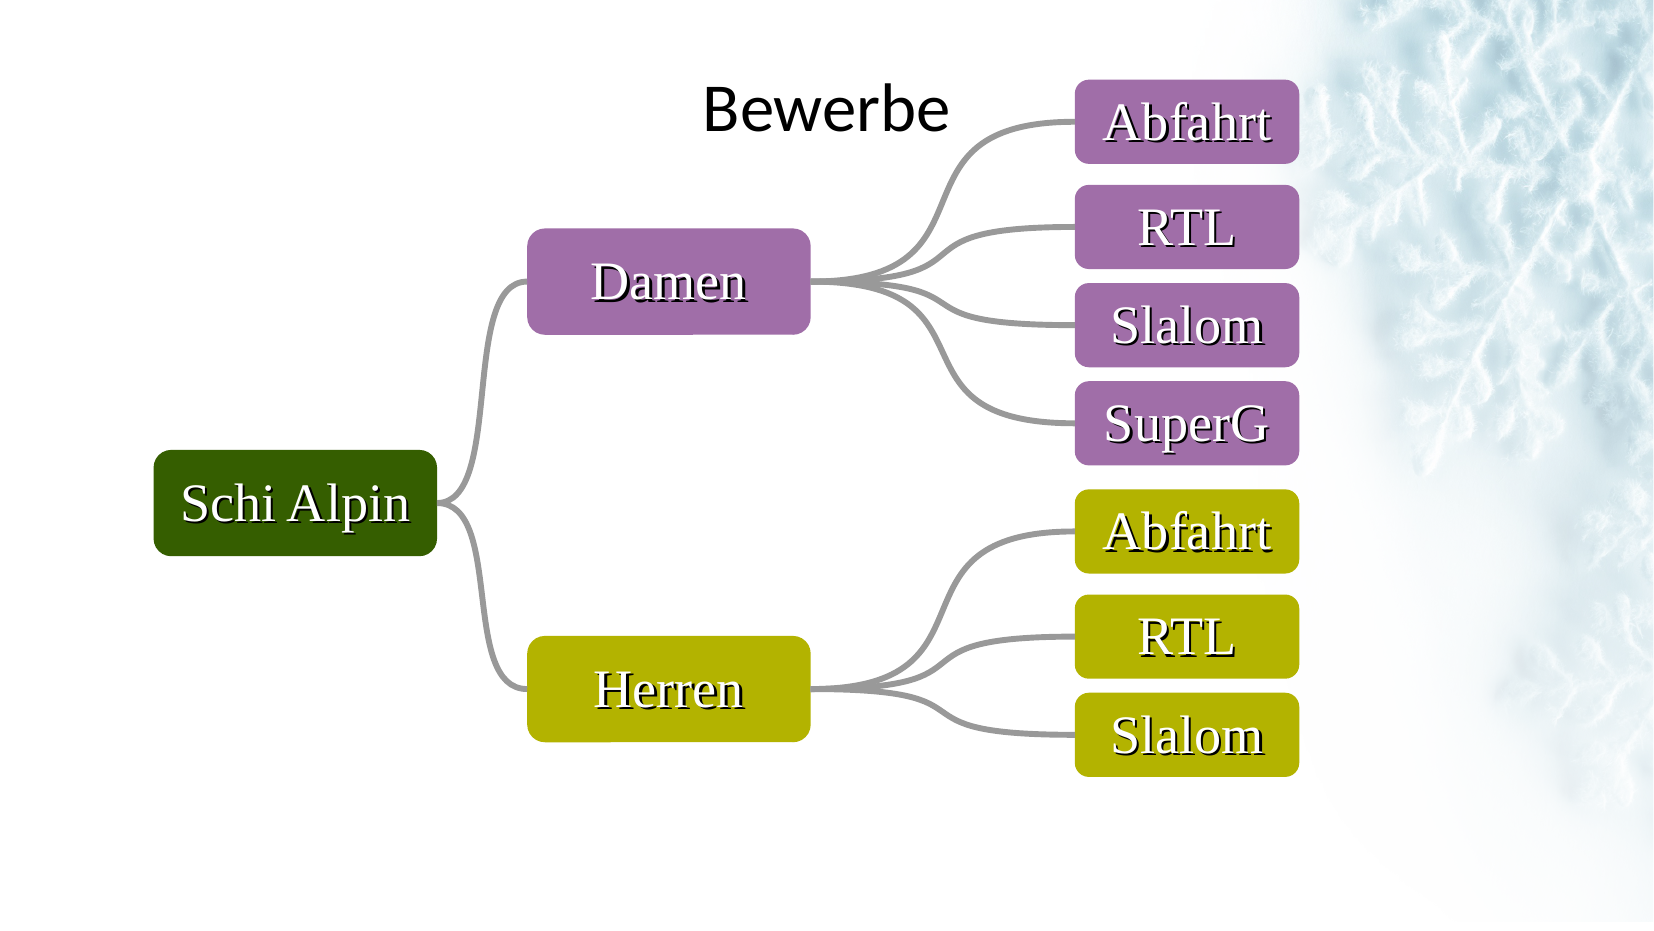

# Bewerbe
Abfahrt
RTL
Damen
Slalom
SuperG
Schi Alpin
Abfahrt
RTL
Herren
Slalom